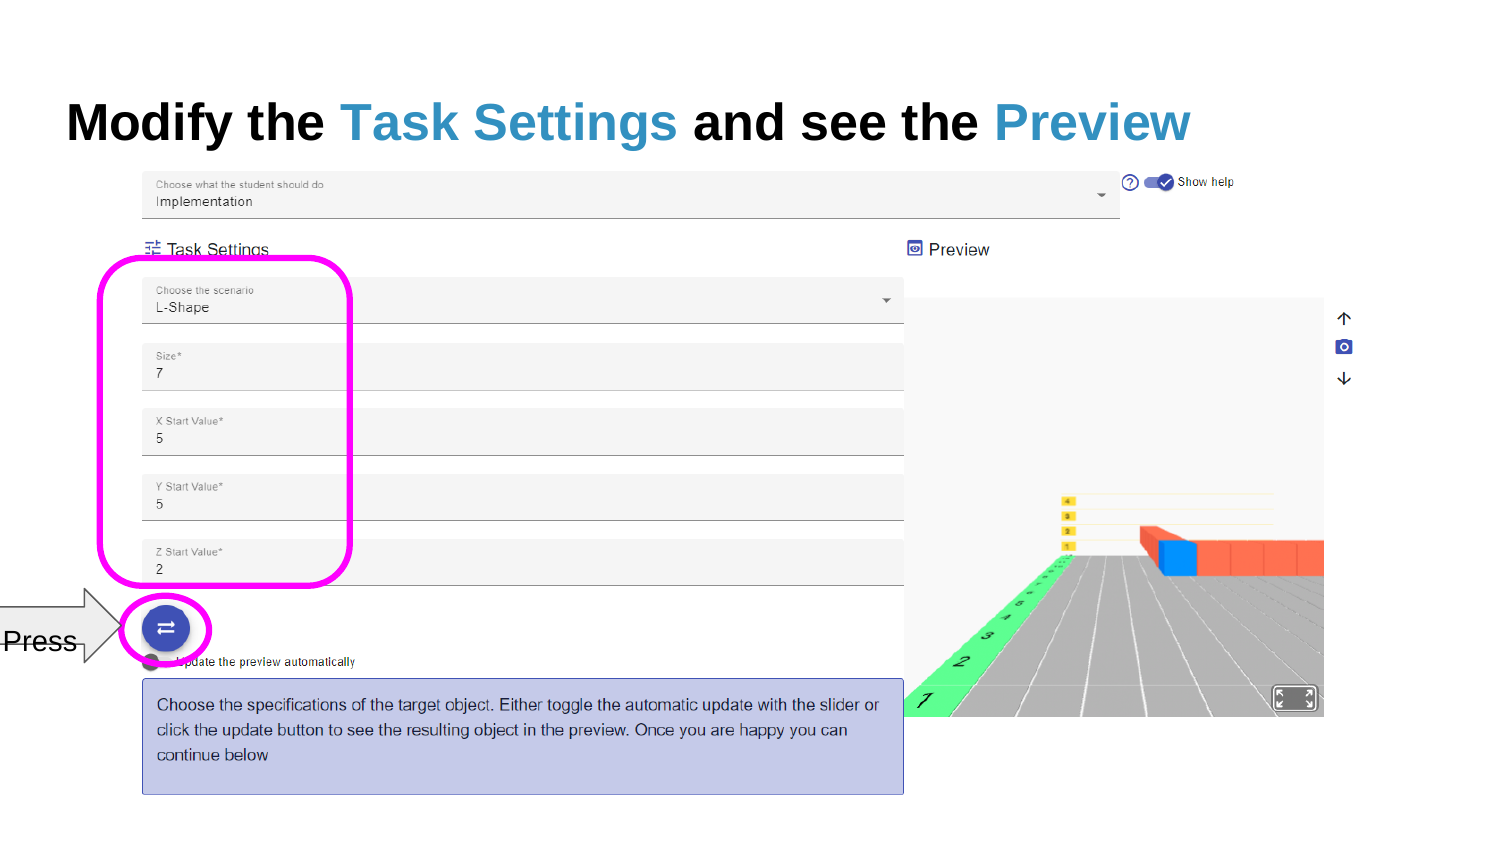

# Modify the Task Settings and see the Preview
Press